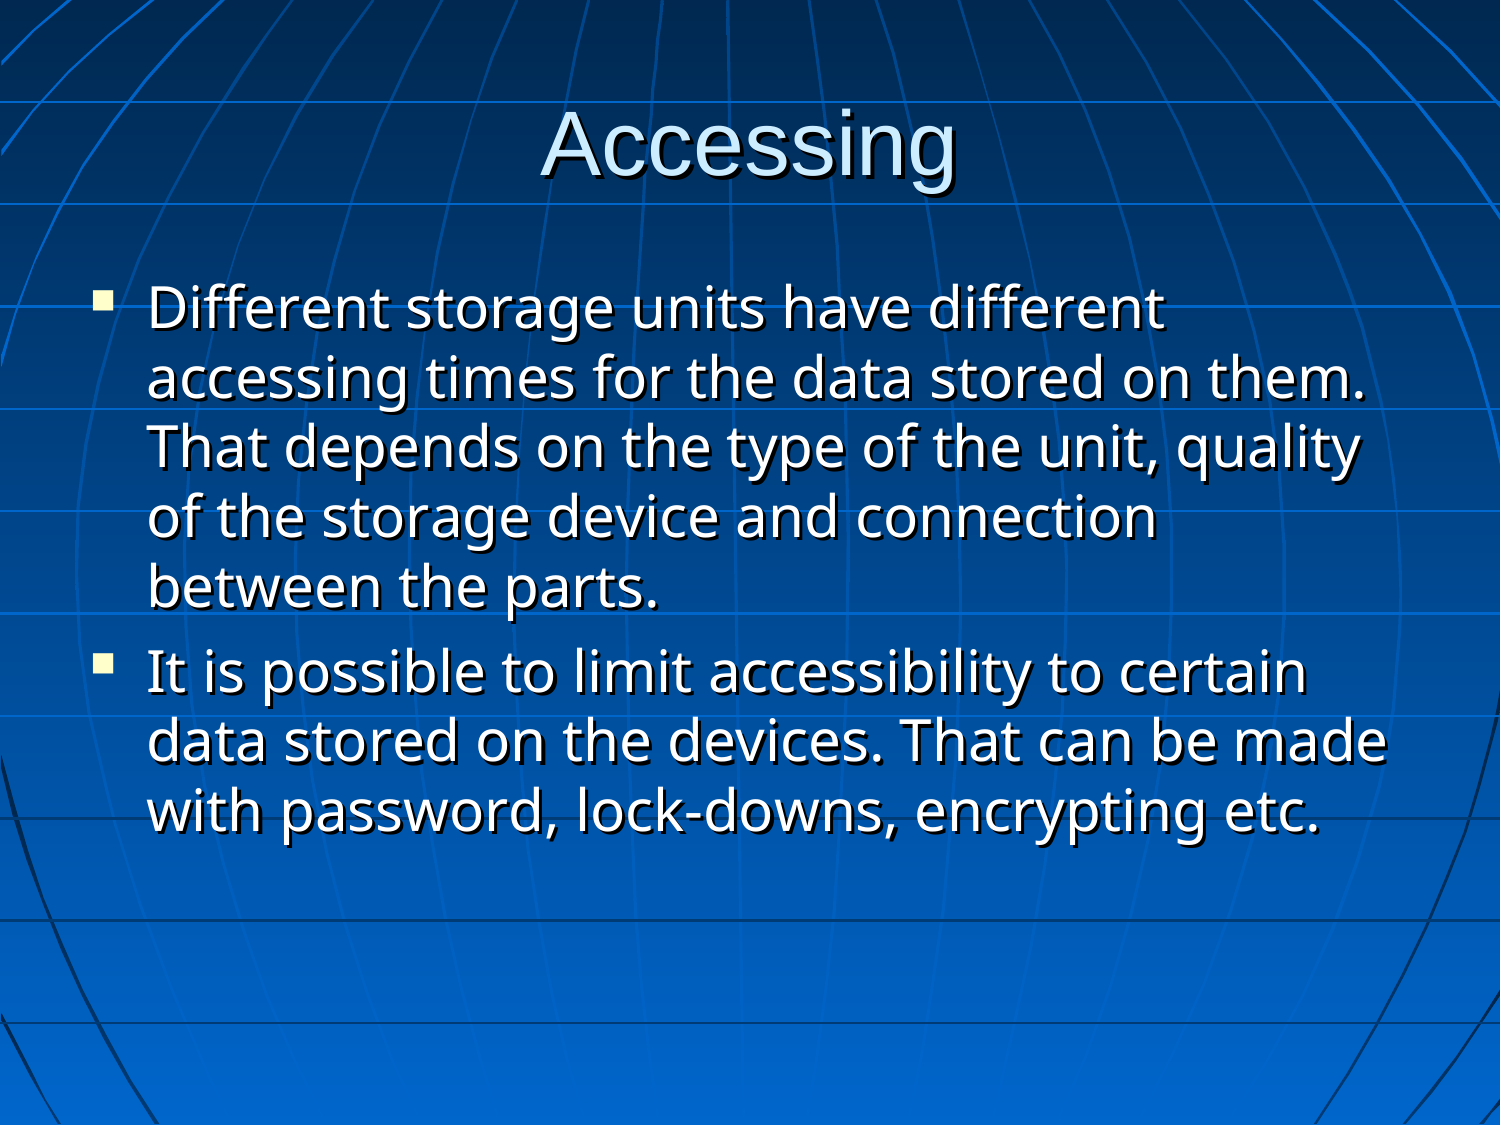

# Accessing
Different storage units have different accessing times for the data stored on them. That depends on the type of the unit, quality of the storage device and connection between the parts.
It is possible to limit accessibility to certain data stored on the devices. That can be made with password, lock-downs, encrypting etc.